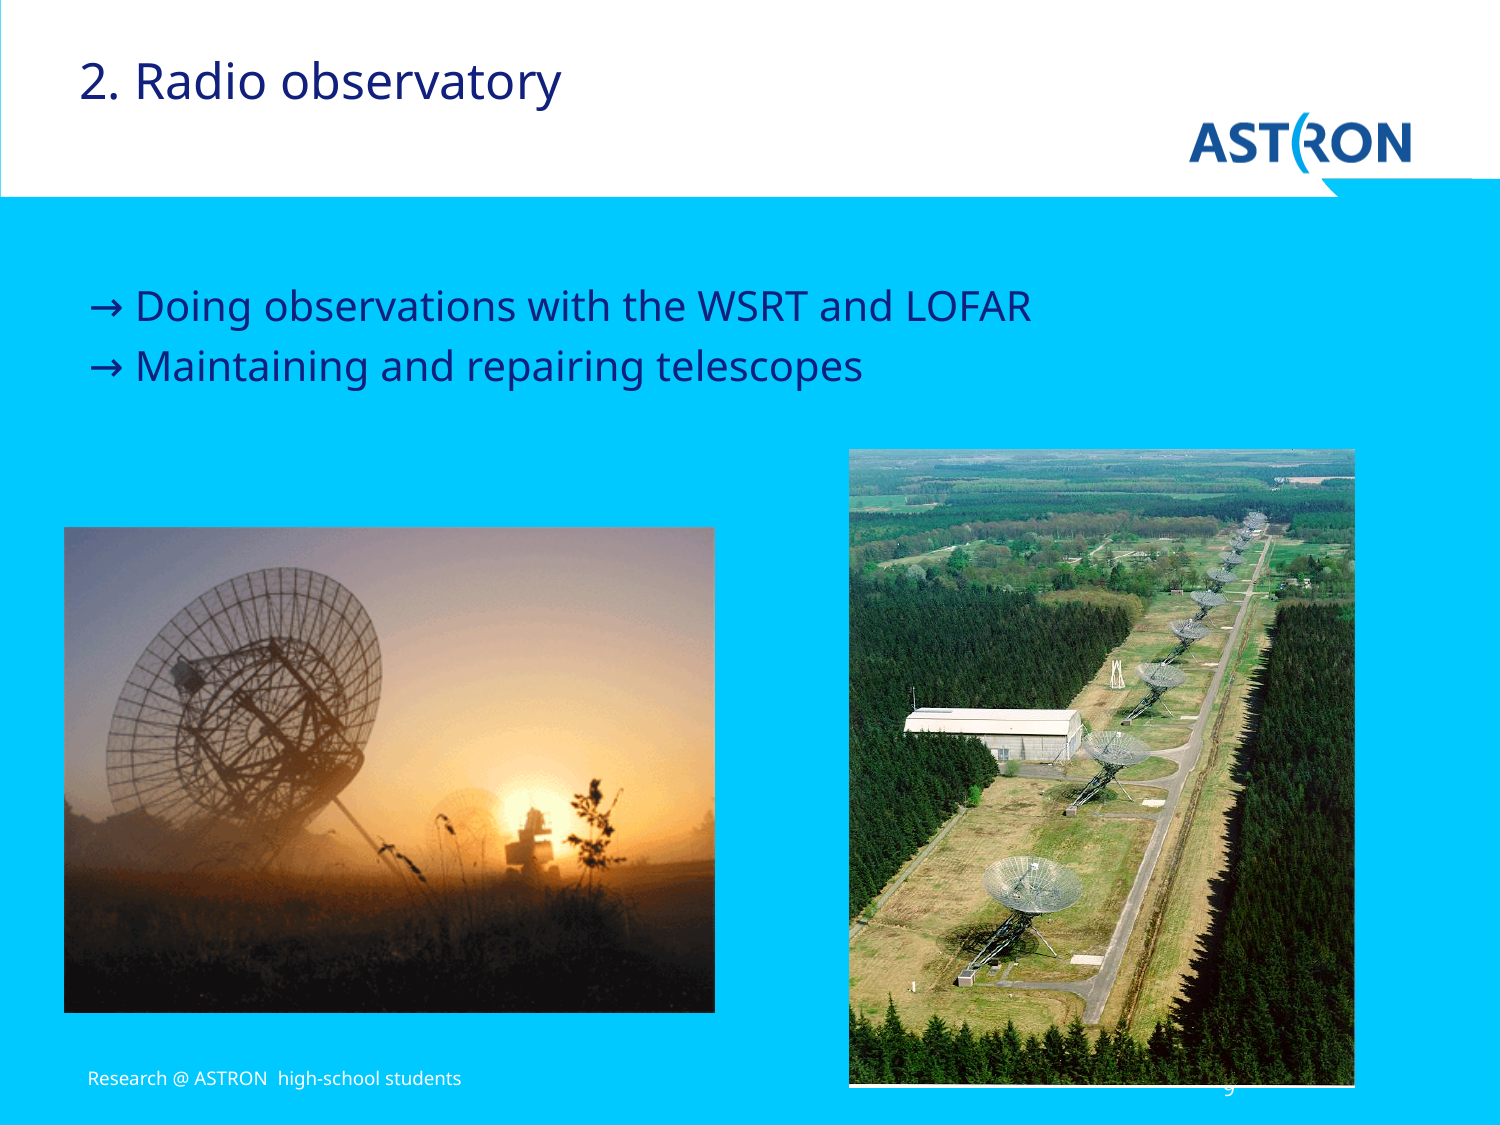

2. Radio observatory
→ Doing observations with the WSRT and LOFAR
→ Maintaining and repairing telescopes
Research @ ASTRON high-school students